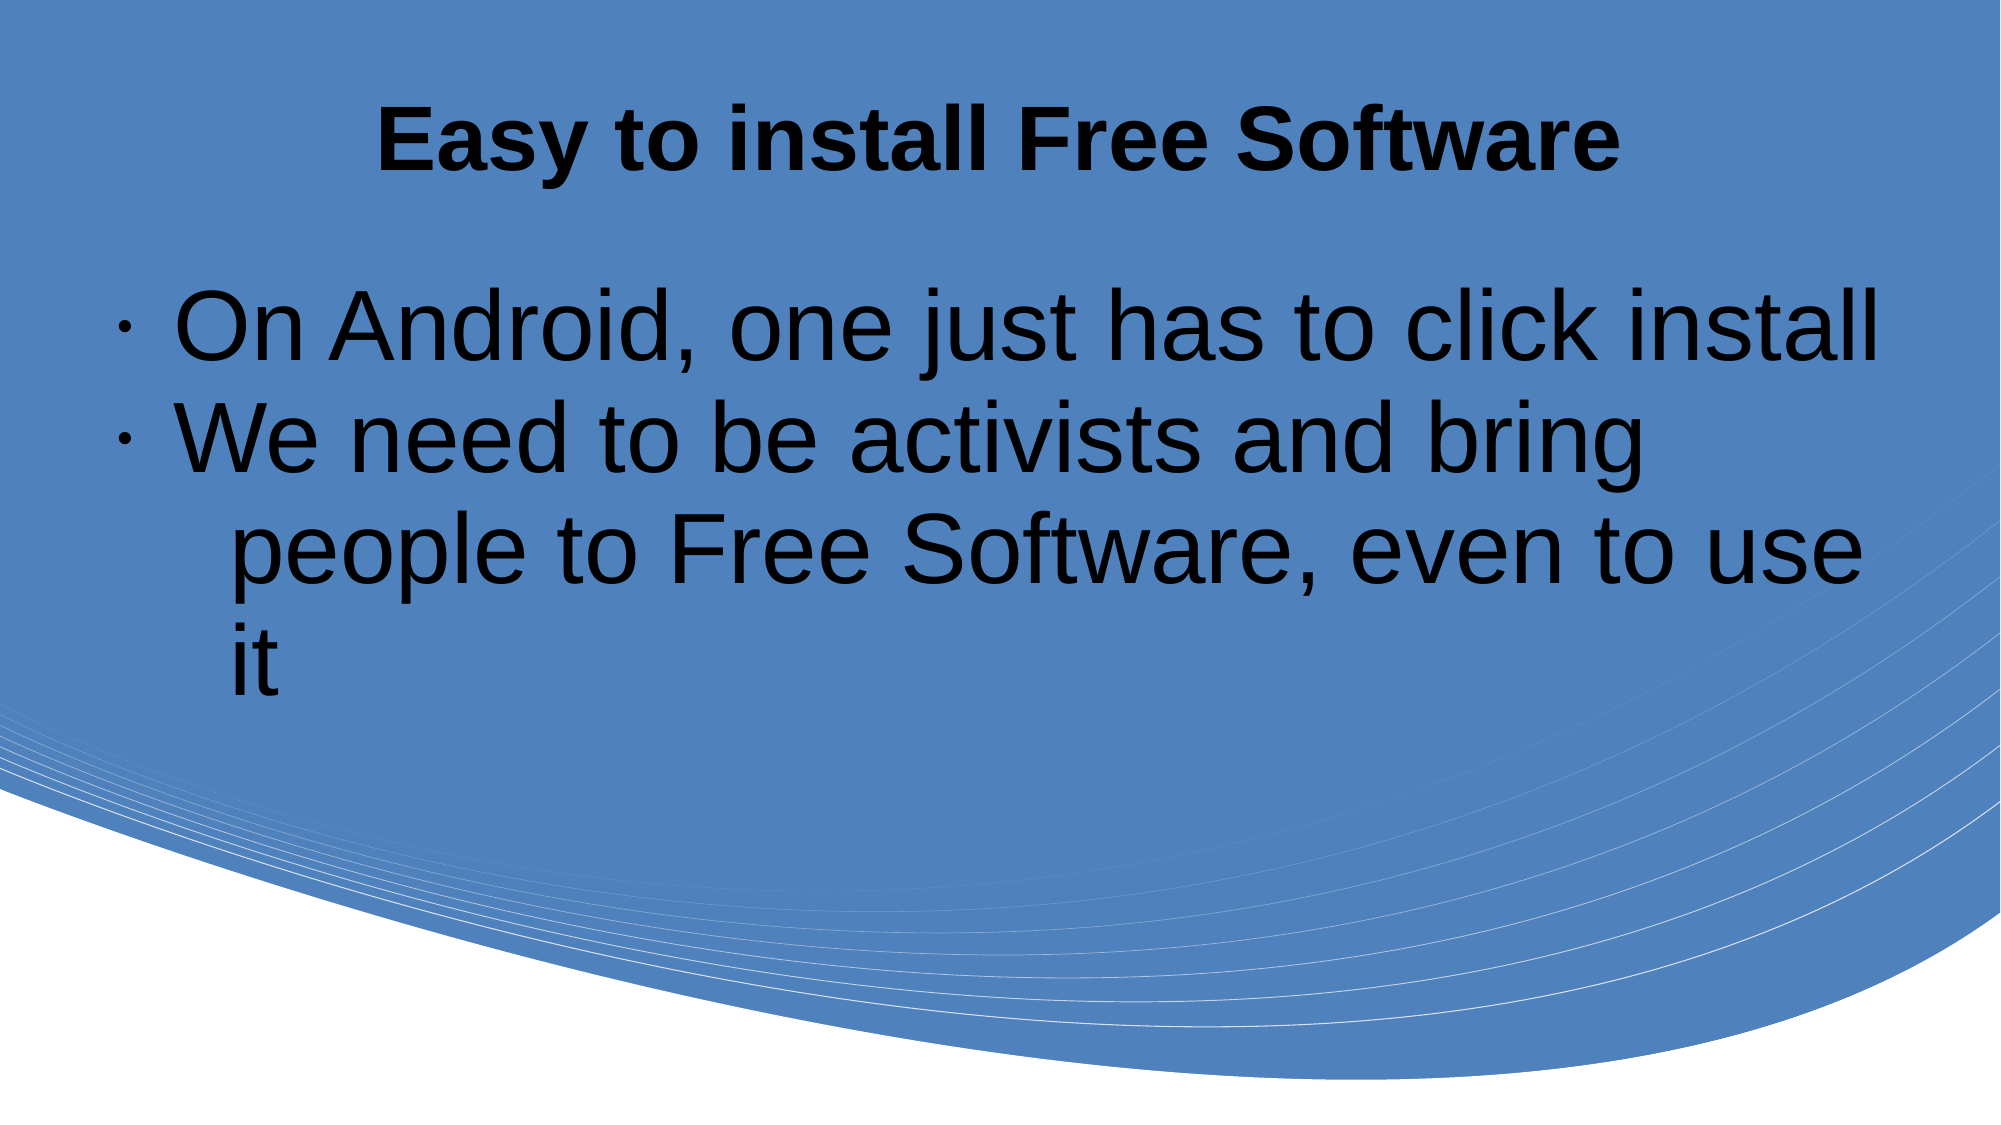

# Easy to install Free Software
On Android, one just has to click install
We need to be activists and bring people to Free Software, even to use it